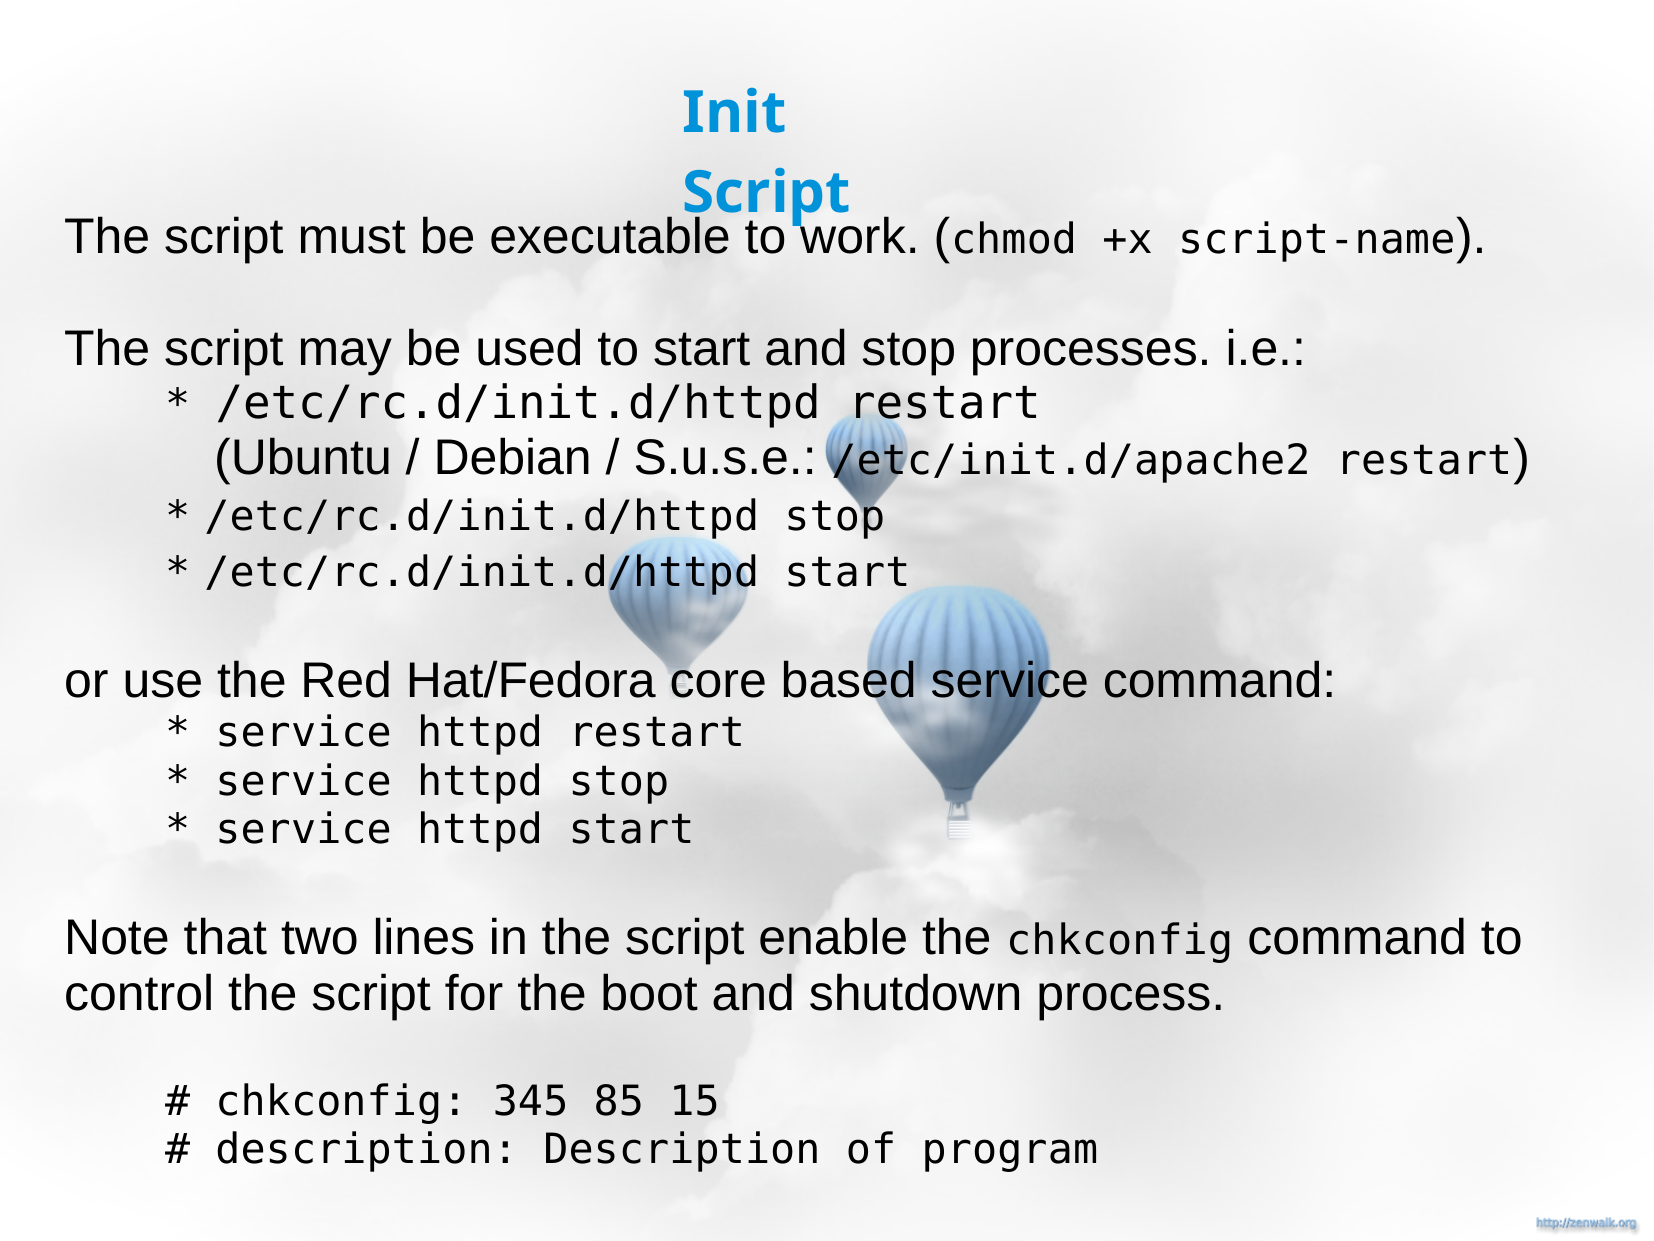

Init Script
The script must be executable to work. (chmod +x script-name).
The script may be used to start and stop processes. i.e.:
 * /etc/rc.d/init.d/httpd restart
 	(Ubuntu / Debian / S.u.s.e.: /etc/init.d/apache2 restart)
 * /etc/rc.d/init.d/httpd stop
 * /etc/rc.d/init.d/httpd start
or use the Red Hat/Fedora core based service command:
 * service httpd restart
 * service httpd stop
 * service httpd start
Note that two lines in the script enable the chkconfig command to control the script for the boot and shutdown process.
 # chkconfig: 345 85 15
 # description: Description of program